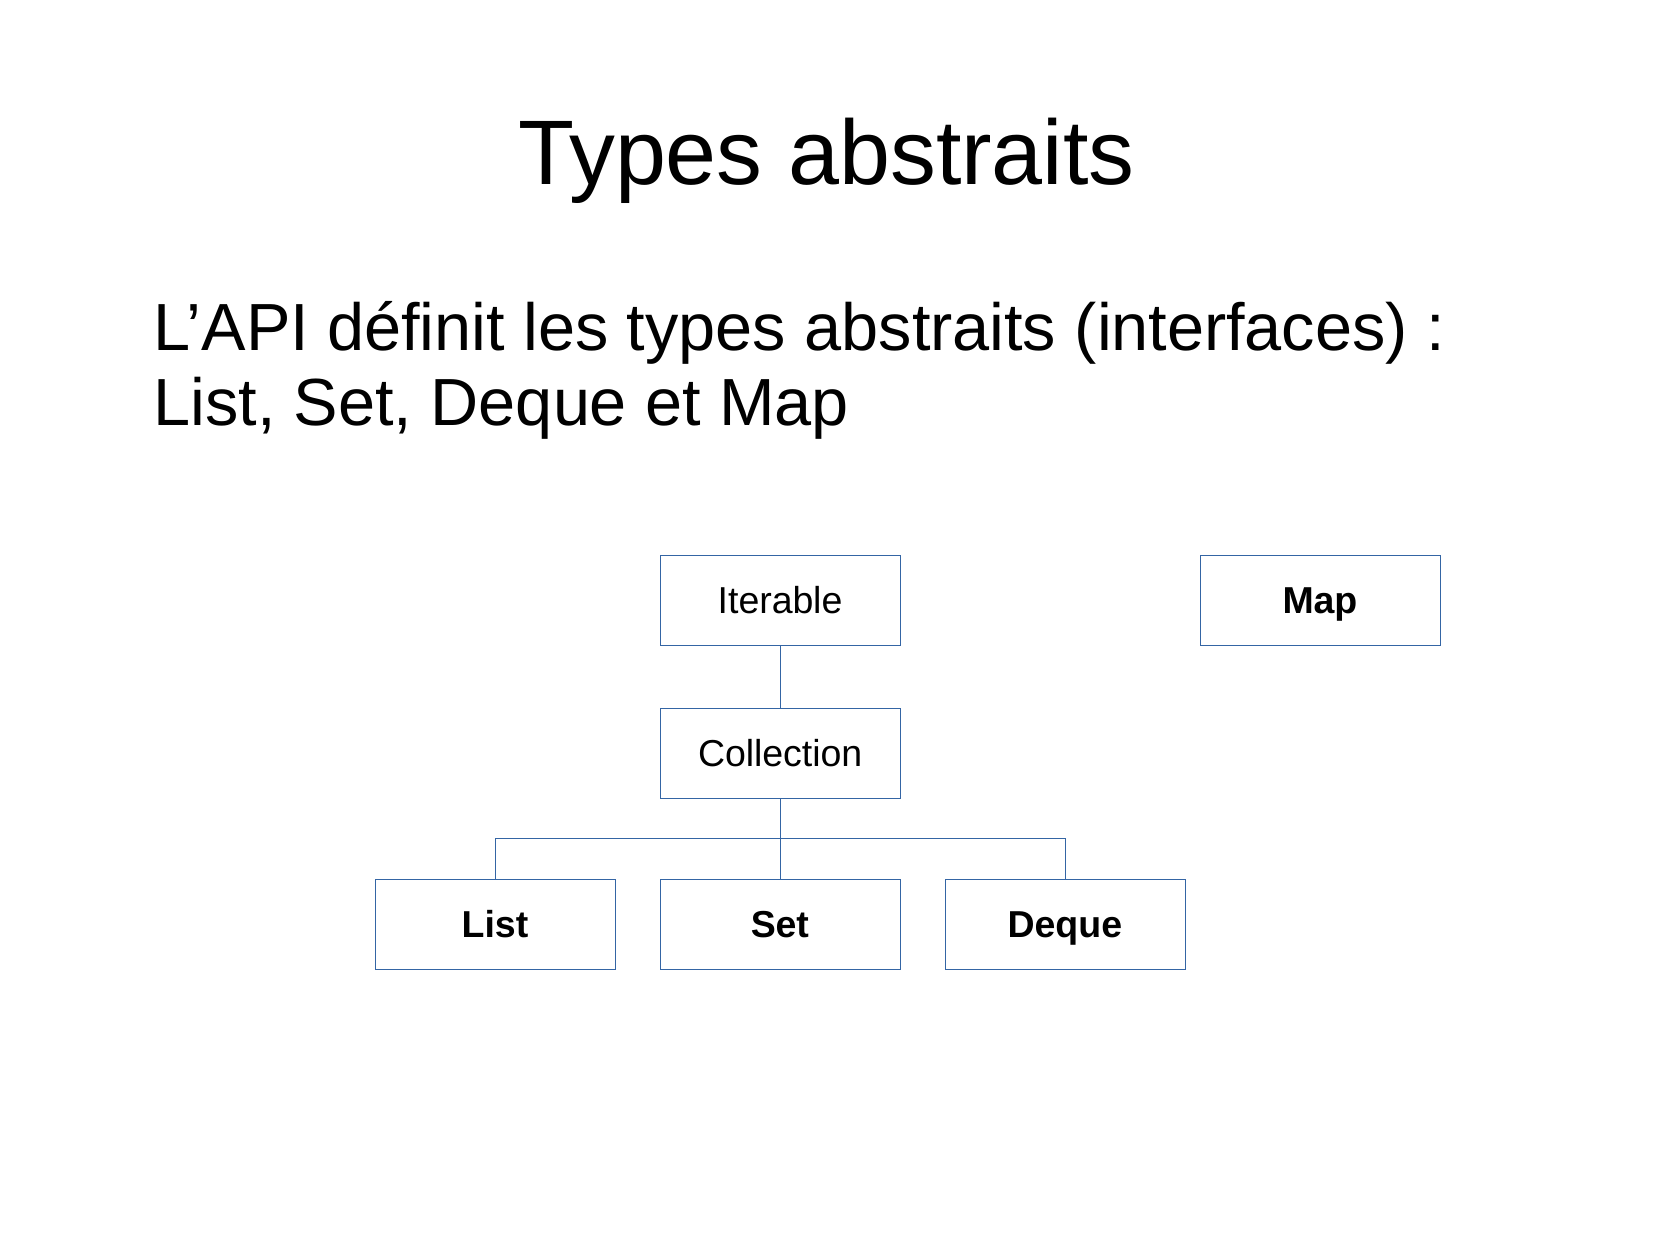

# Types abstraits
L’API définit les types abstraits (interfaces) : List, Set, Deque et Map
Iterable
Map
Collection
List
Set
Deque